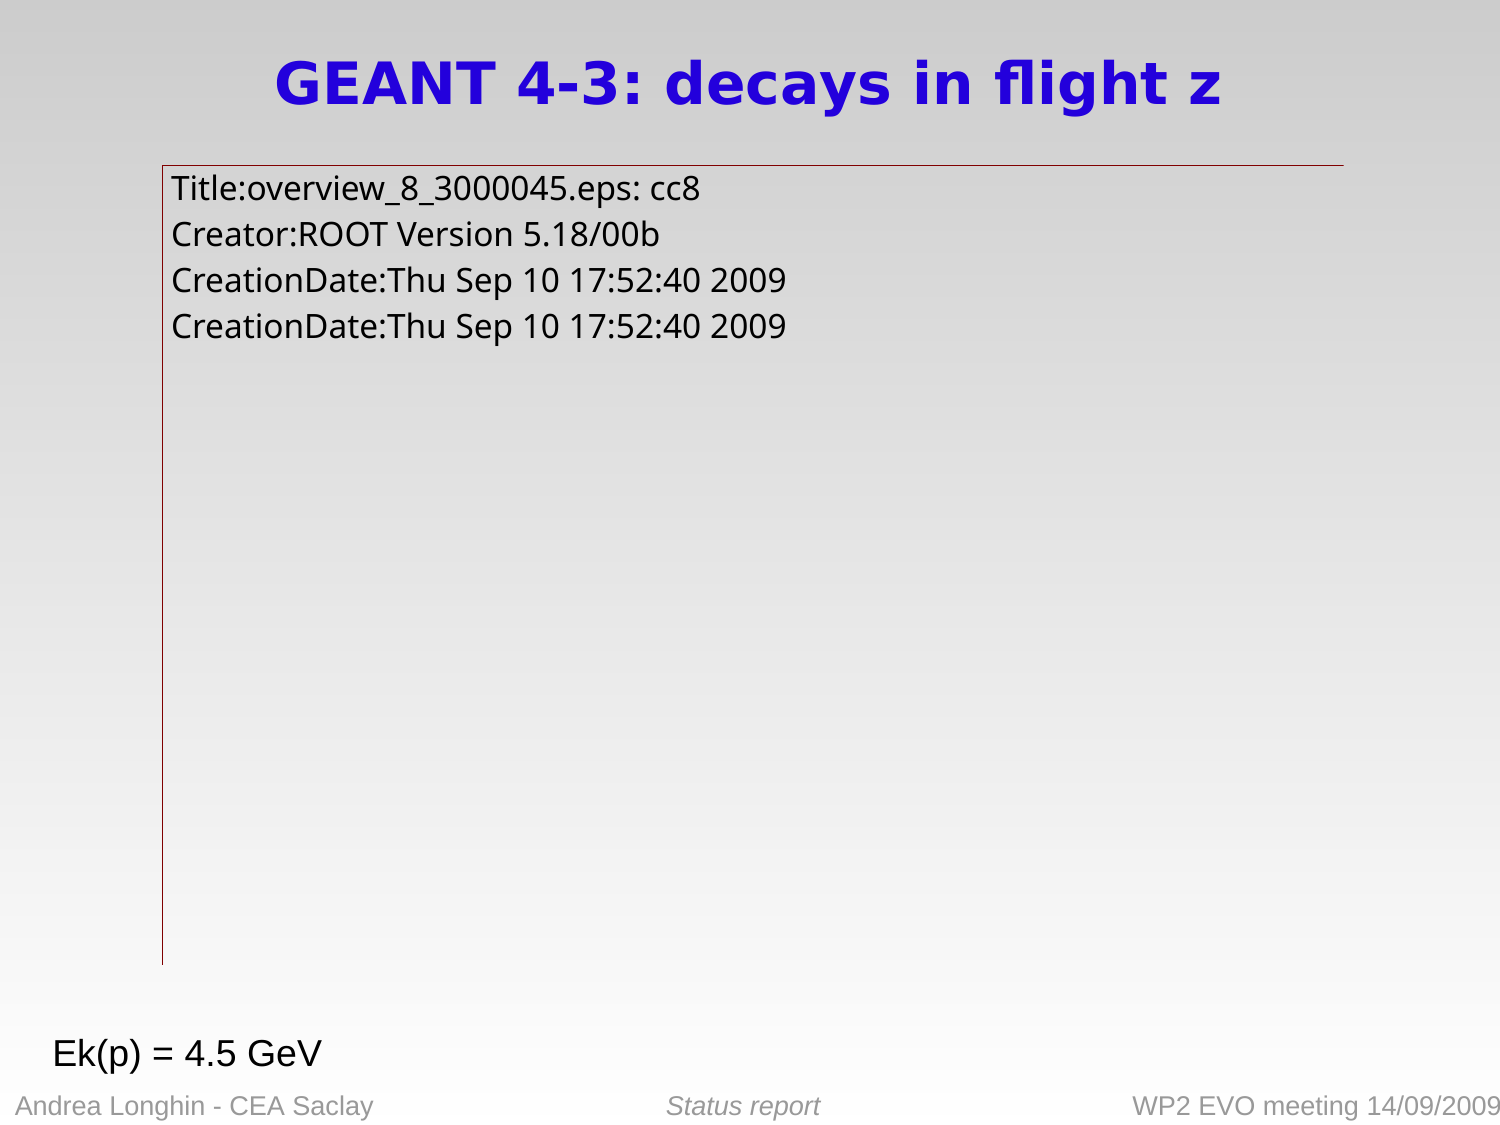

# GEANT 4-3: decays in flight z
Ek(p) = 4.5 GeV